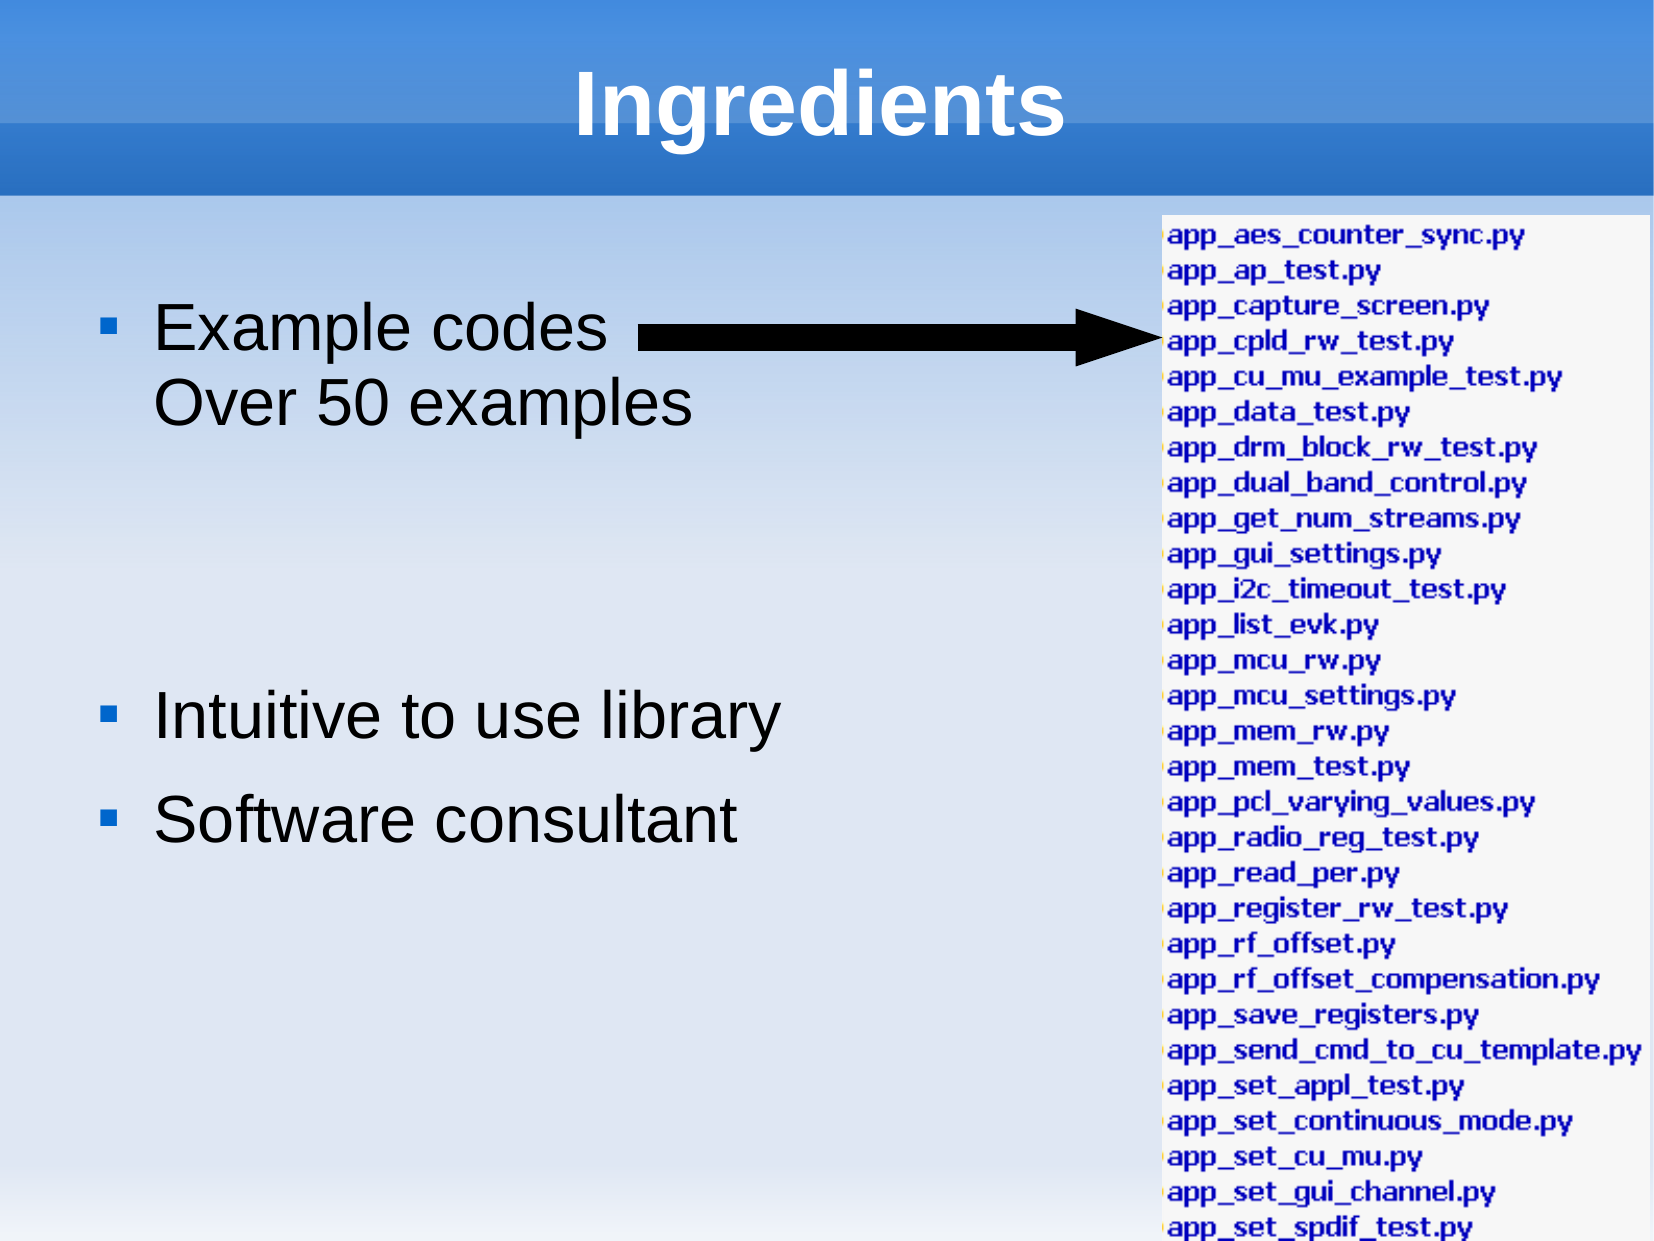

# Ingredients
Example codes
Over 50 examples
Intuitive to use library
Software consultant